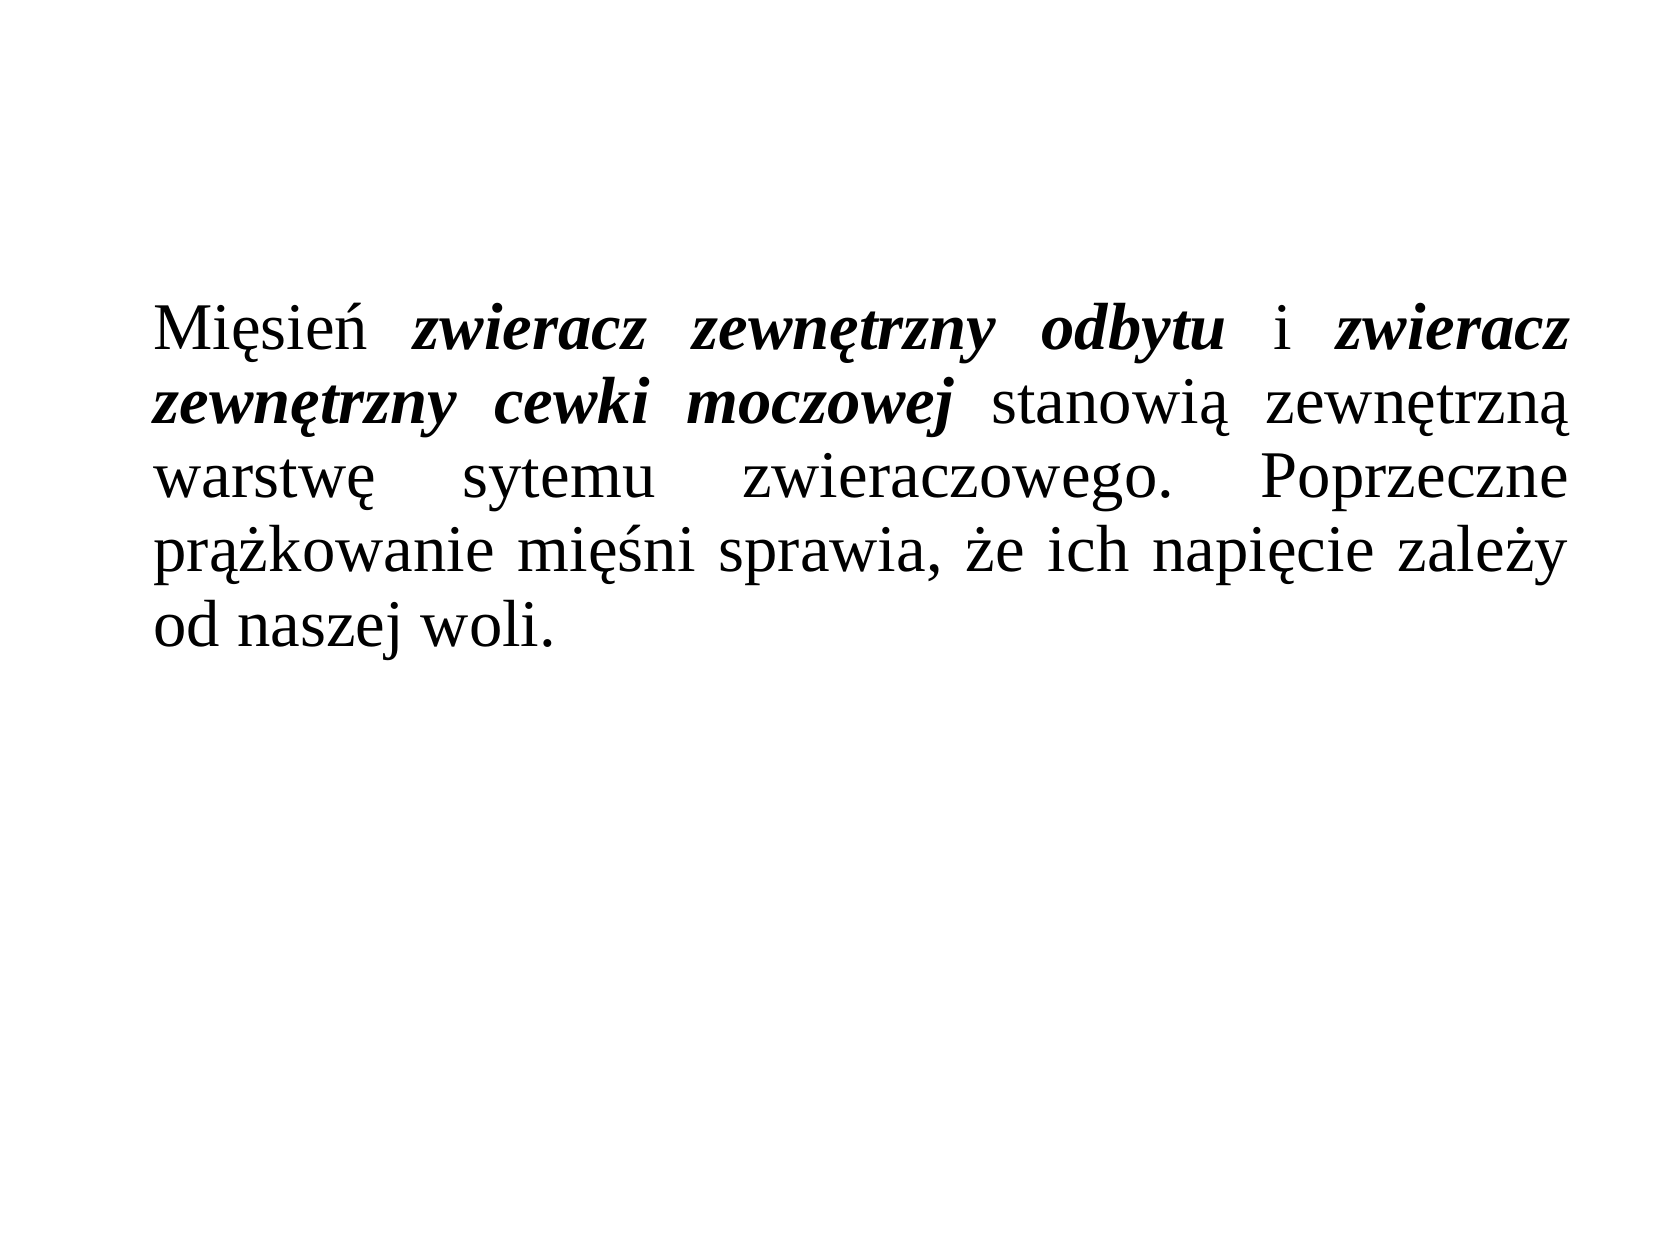

#
Mięsień zwieracz zewnętrzny odbytu i zwieracz zewnętrzny cewki moczowej stanowią zewnętrzną warstwę sytemu zwieraczowego. Poprzeczne prążkowanie mięśni sprawia, że ich napięcie zależy od naszej woli.